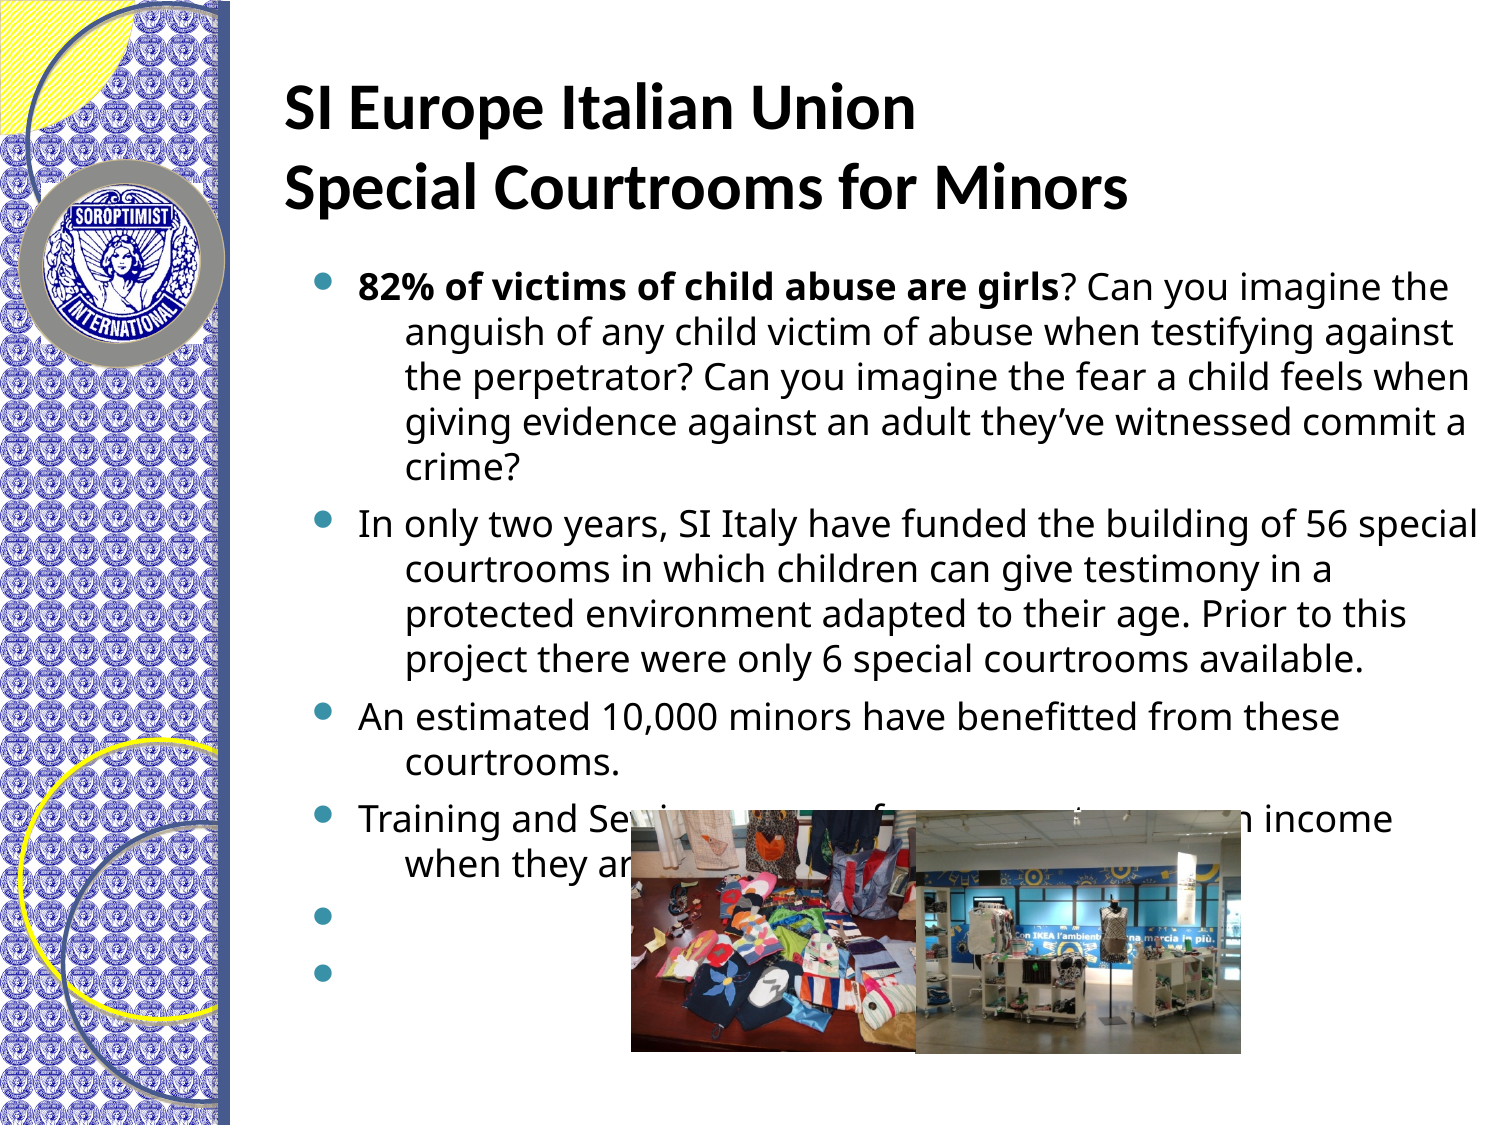

# SI Europe Italian Union Special Courtrooms for Minors
82% of victims of child abuse are girls? Can you imagine the anguish of any child victim of abuse when testifying against the perpetrator? Can you imagine the fear a child feels when giving evidence against an adult they’ve witnessed commit a crime?
In only two years, SI Italy have funded the building of 56 special courtrooms in which children can give testimony in a protected environment adapted to their age. Prior to this project there were only 6 special courtrooms available.
An estimated 10,000 minors have benefitted from these courtrooms.
Training and Sewing courses for women to earn an income when they are released.